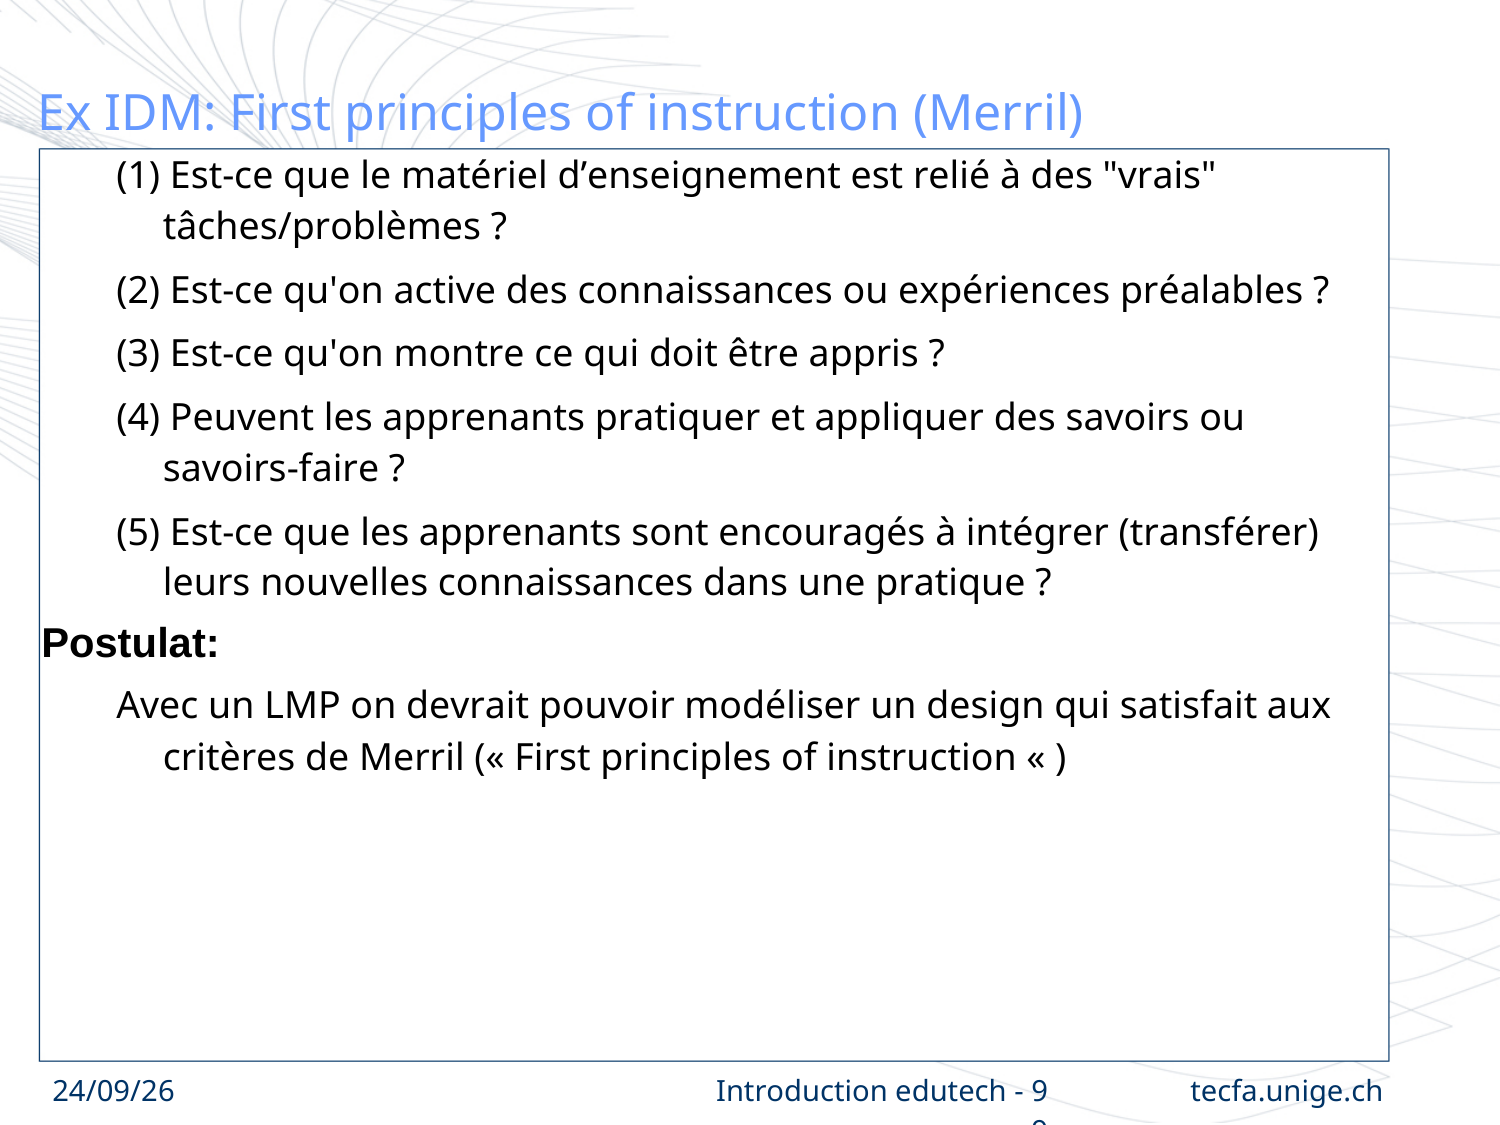

# Ex IDM: First principles of instruction (Merril)
(1) Est-ce que le matériel d’enseignement est relié à des "vrais" tâches/problèmes ?
(2) Est-ce qu'on active des connaissances ou expériences préalables ?
(3) Est-ce qu'on montre ce qui doit être appris ?
(4) Peuvent les apprenants pratiquer et appliquer des savoirs ou savoirs-faire ?
(5) Est-ce que les apprenants sont encouragés à intégrer (transférer) leurs nouvelles connaissances dans une pratique ?
Postulat:
Avec un LMP on devrait pouvoir modéliser un design qui satisfait aux critères de Merril (« First principles of instruction « )
9